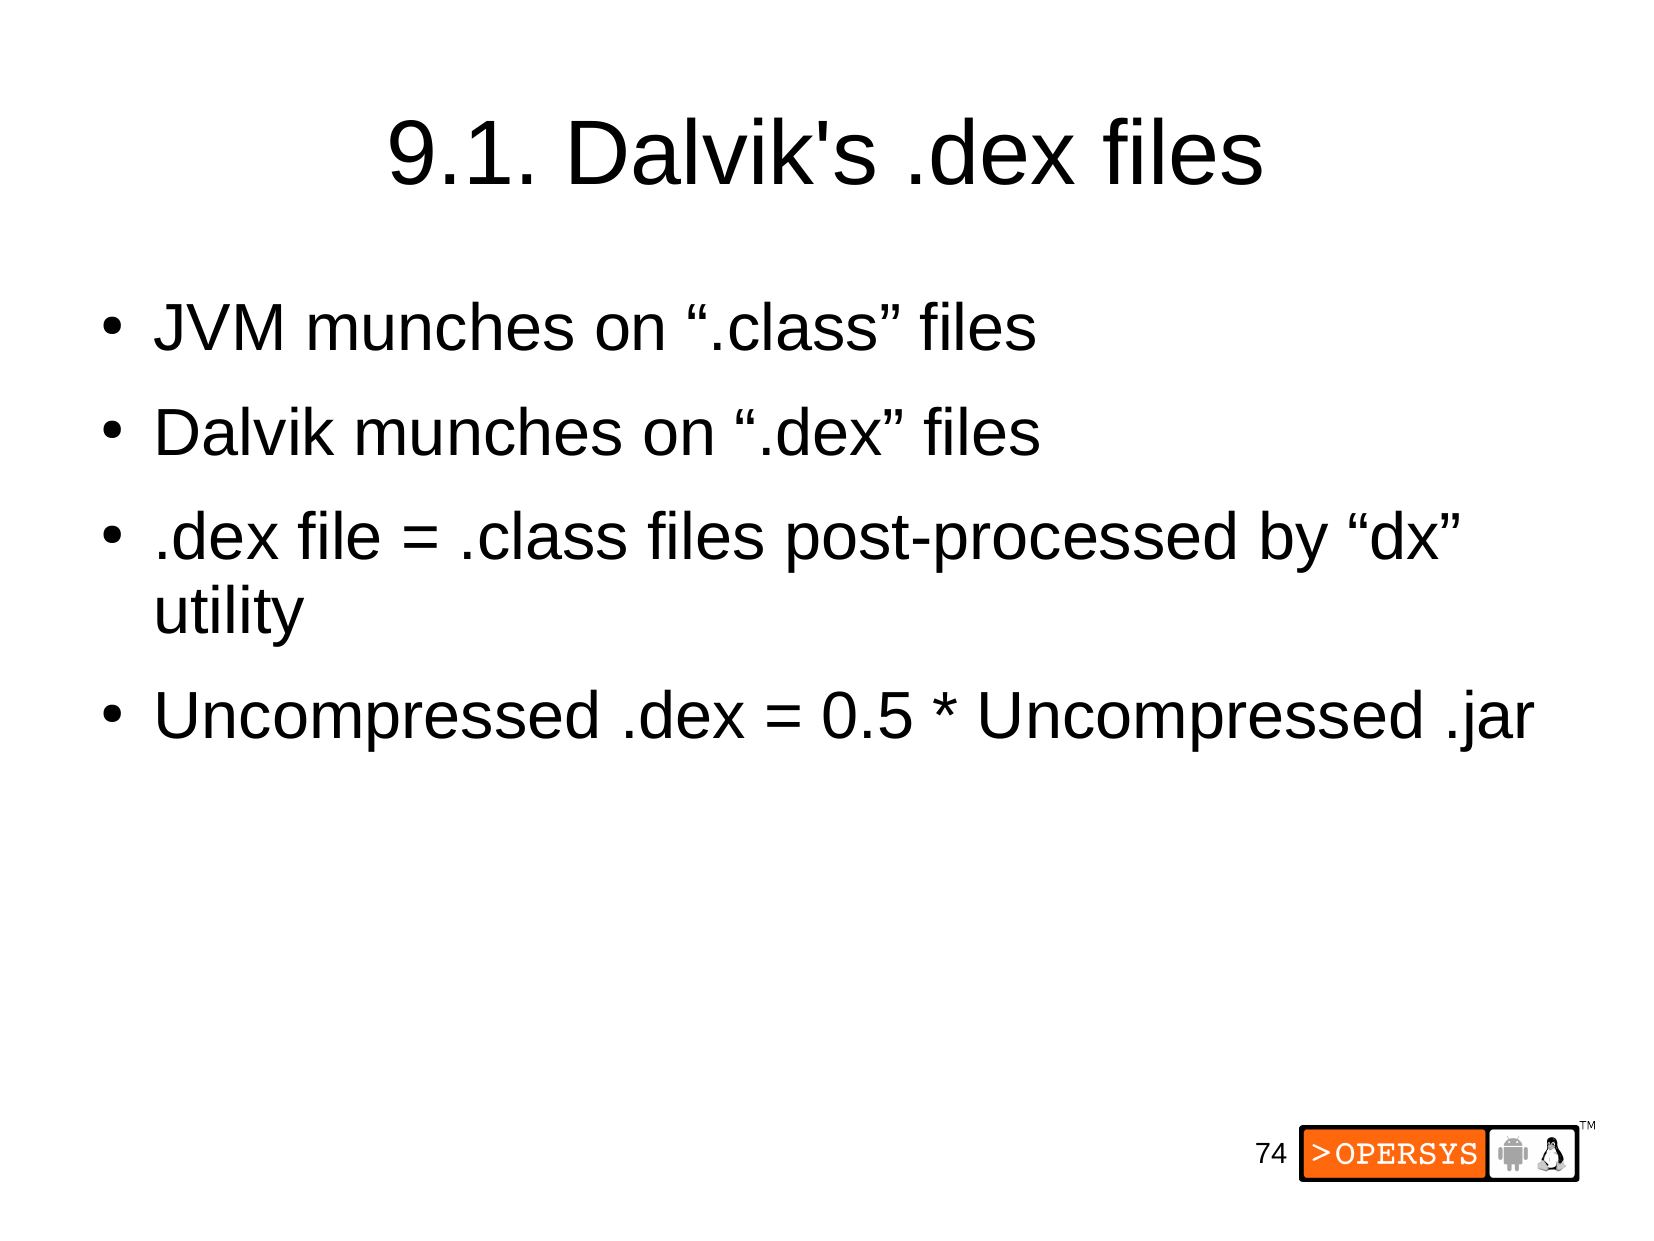

# 9.1. Dalvik's .dex files
JVM munches on “.class” files
Dalvik munches on “.dex” files
.dex file = .class files post-processed by “dx” utility
Uncompressed .dex = 0.5 * Uncompressed .jar